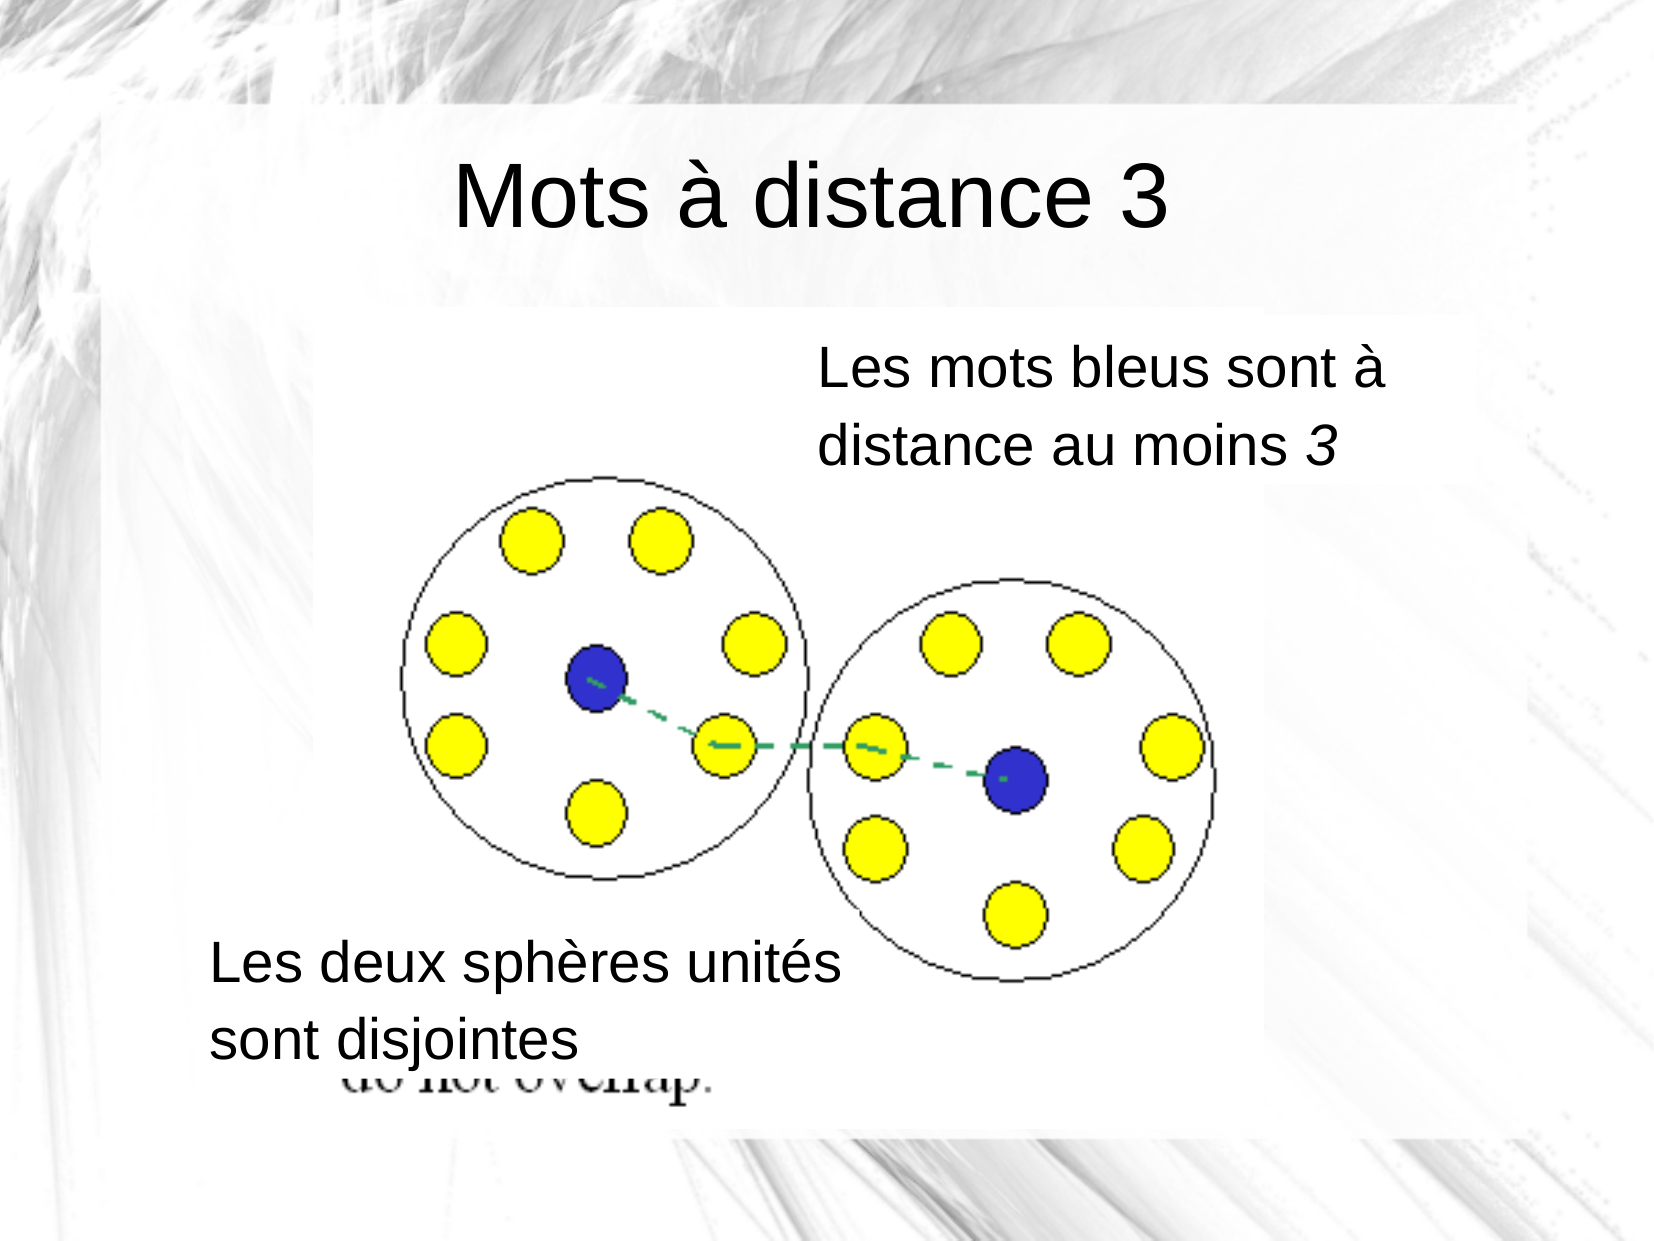

# Mots à distance 3
Les mots bleus sont à distance au moins 3
Les deux sphères unités sont disjointes